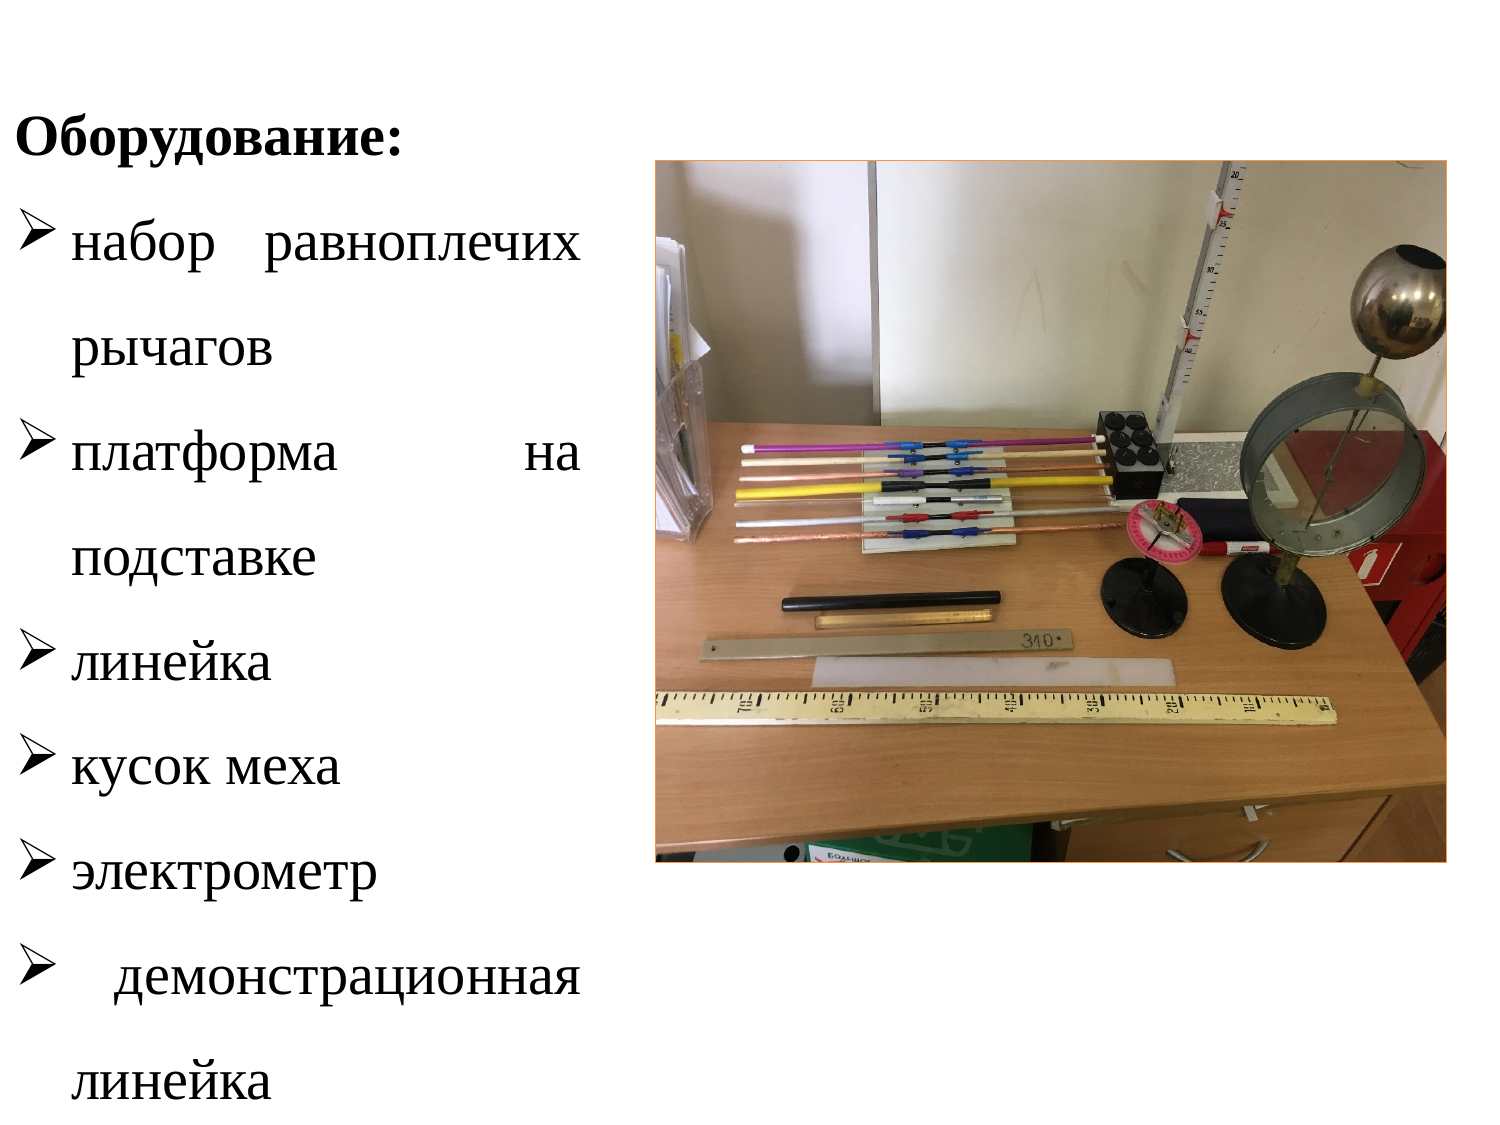

Оборудование:
набор равноплечих рычагов
платформа на подставке
линейка
кусок меха
электрометр
 демонстрационная линейка